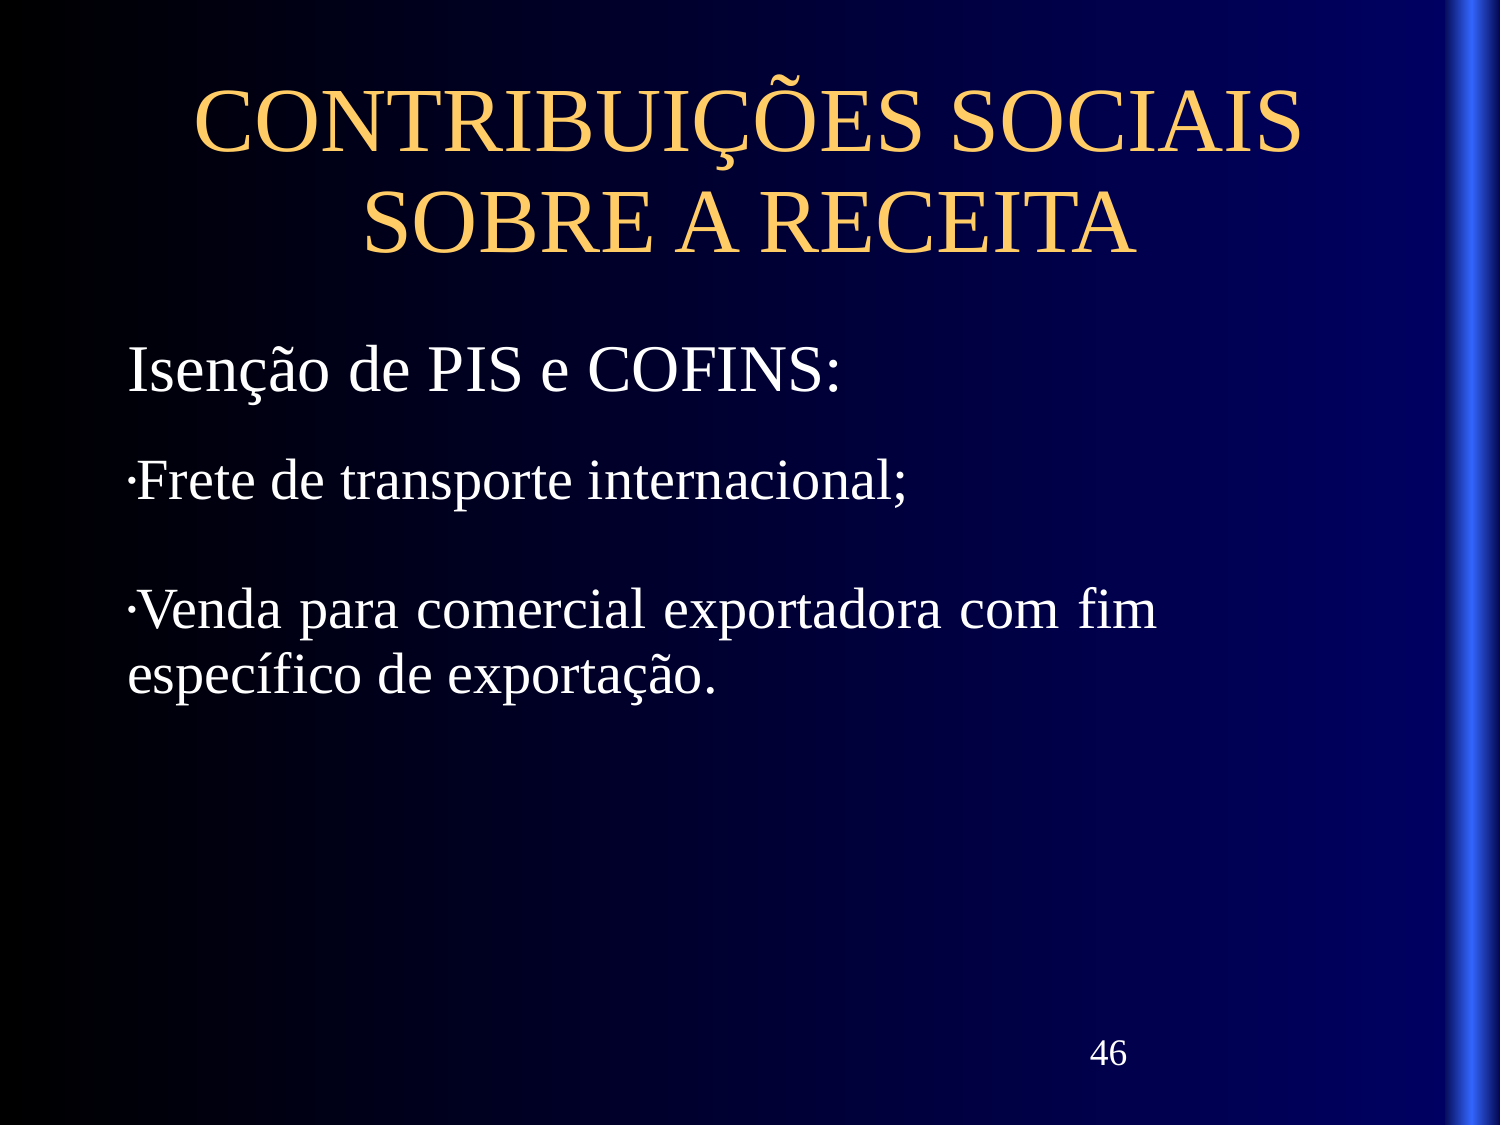

CONTRIBUIÇÕES SOCIAIS SOBRE A RECEITA
Isenção de PIS e COFINS:
Frete de transporte internacional;
Venda para comercial exportadora com fim específico de exportação.